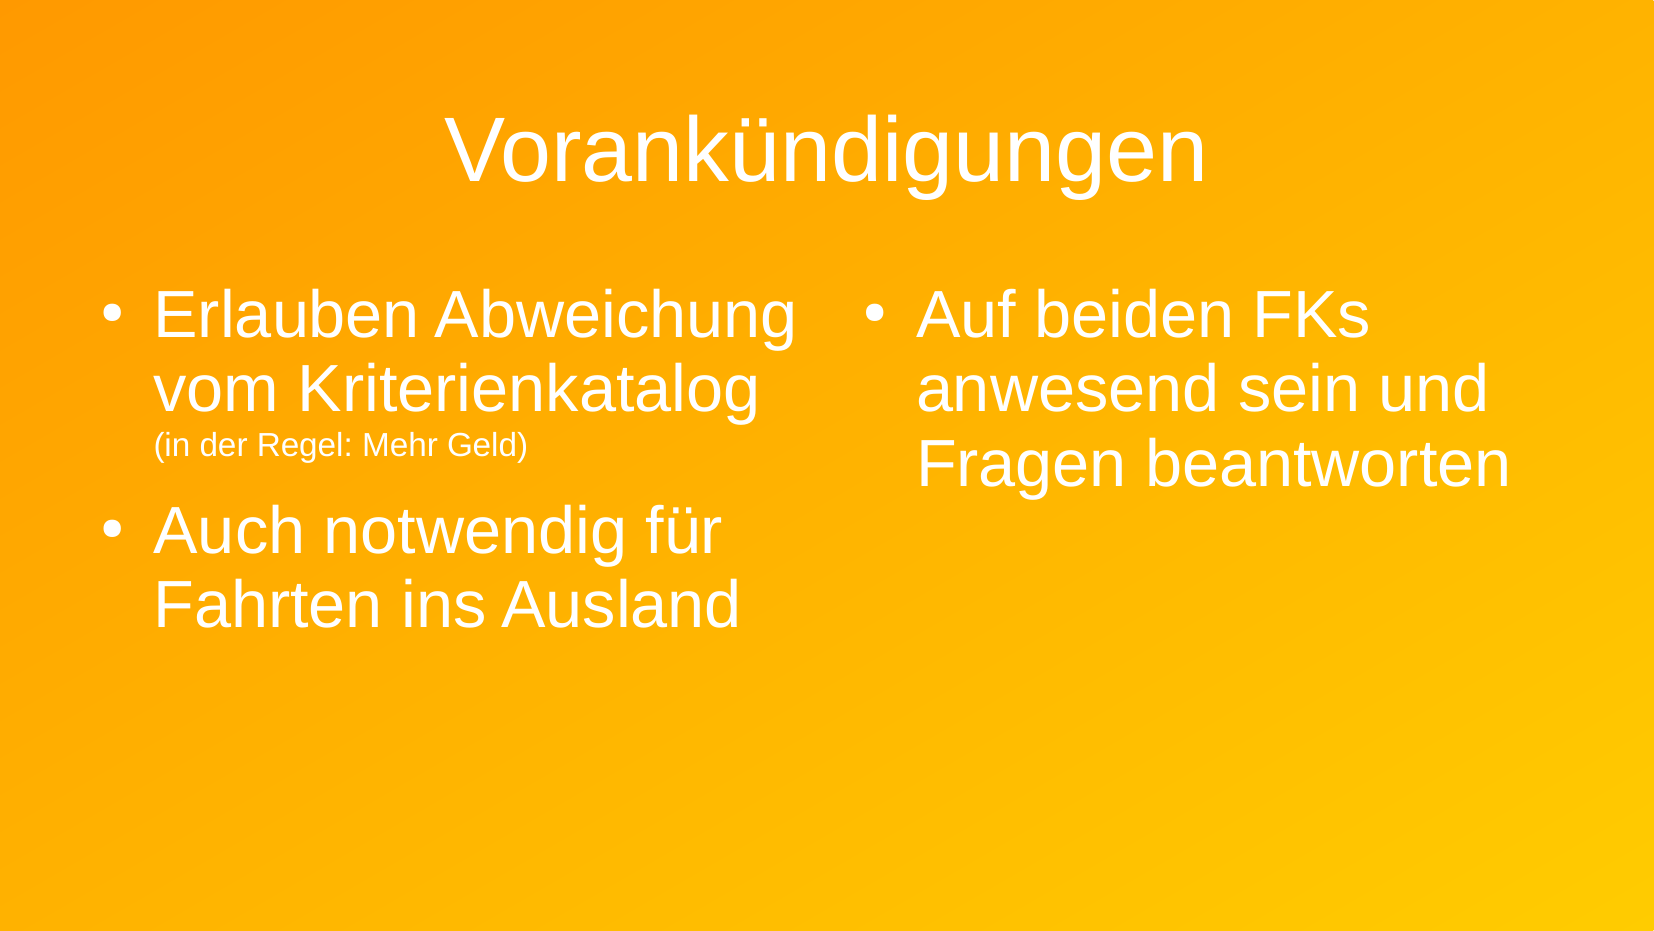

# Vorankündigungen
Erlauben Abweichung vom Kriterienkatalog
(in der Regel: Mehr Geld)
Auch notwendig für Fahrten ins Ausland
Auf beiden FKs anwesend sein und Fragen beantworten